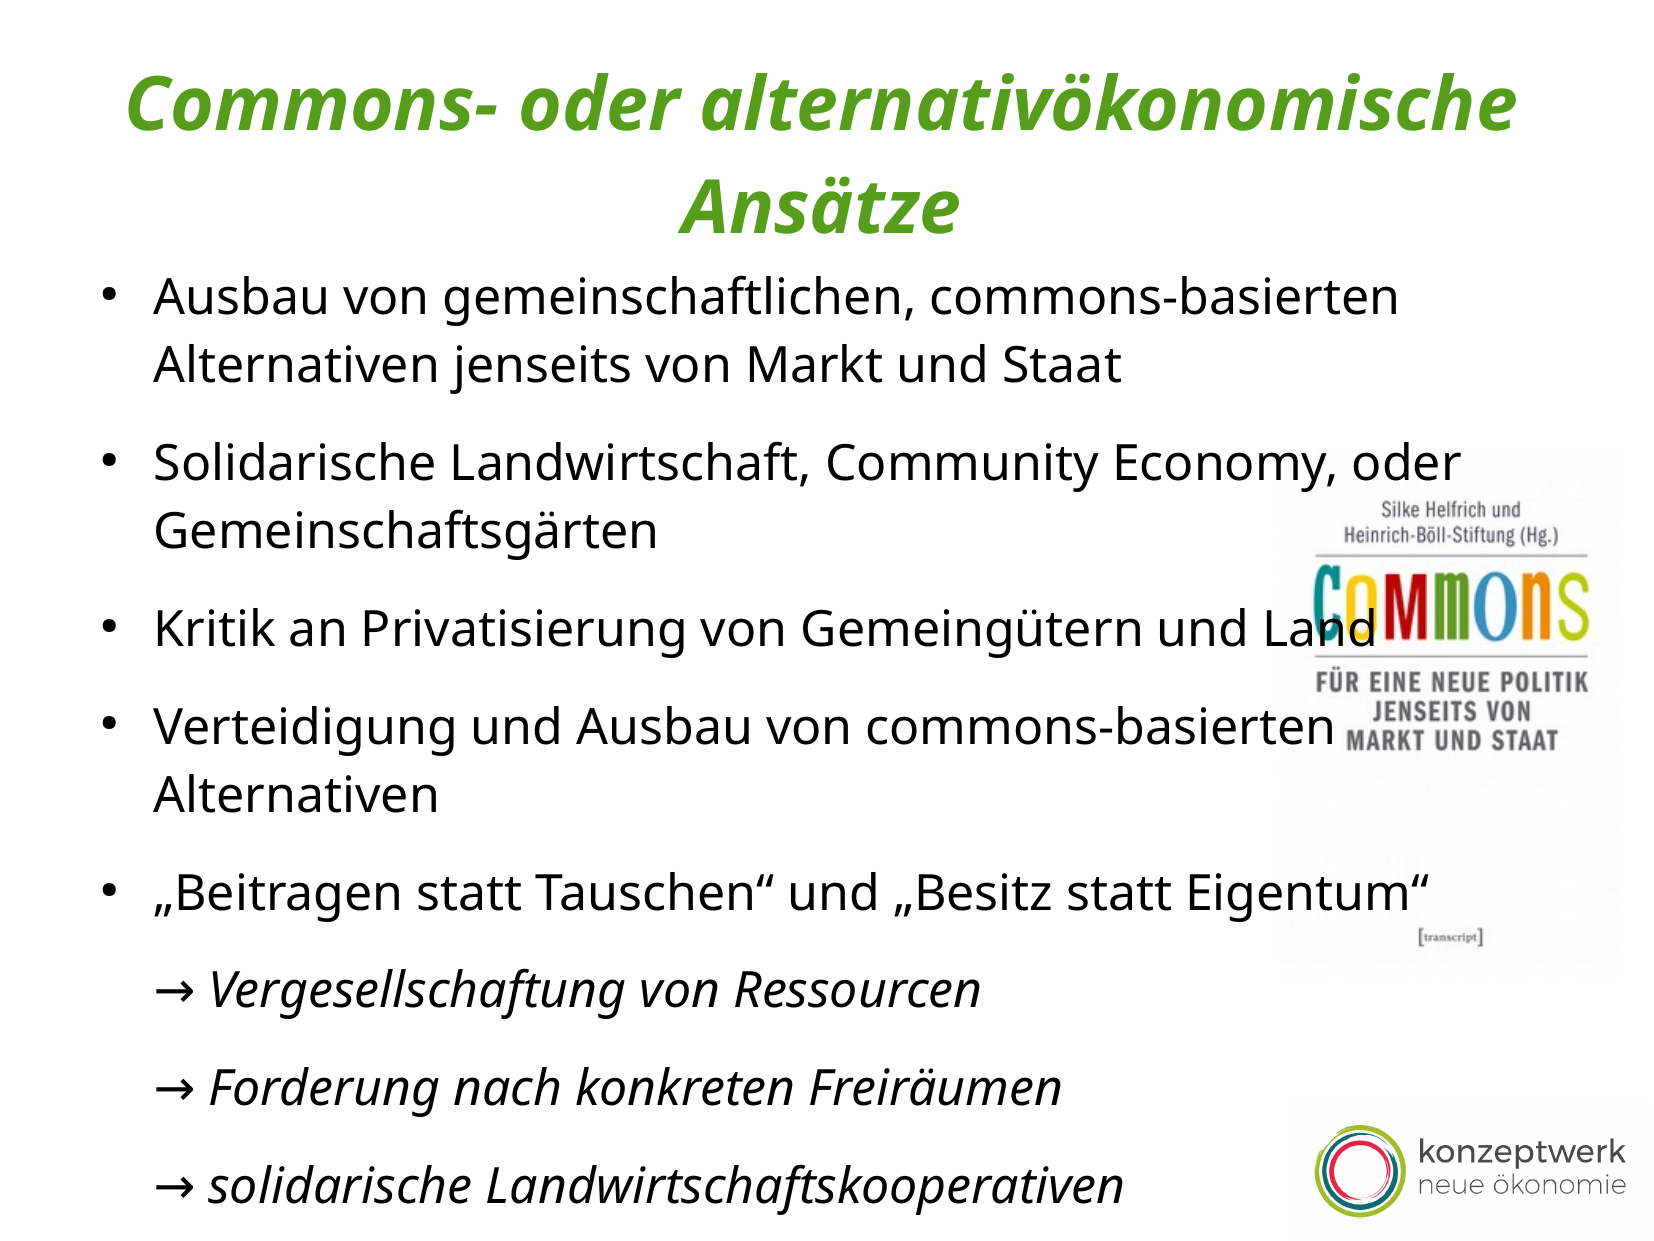

Commons- oder alternativökonomische Ansätze
# Ausbau von gemeinschaftlichen, commons-basierten Alternativen jenseits von Markt und Staat
Solidarische Landwirtschaft, Community Economy, oder Gemeinschaftsgärten
Kritik an Privatisierung von Gemeingütern und Land
Verteidigung und Ausbau von commons-basierten
Alternativen
„Beitragen statt Tauschen“ und „Besitz statt Eigentum“
→ Vergesellschaftung von Ressourcen
→ Forderung nach konkreten Freiräumen
→ solidarische Landwirtschaftskooperativen